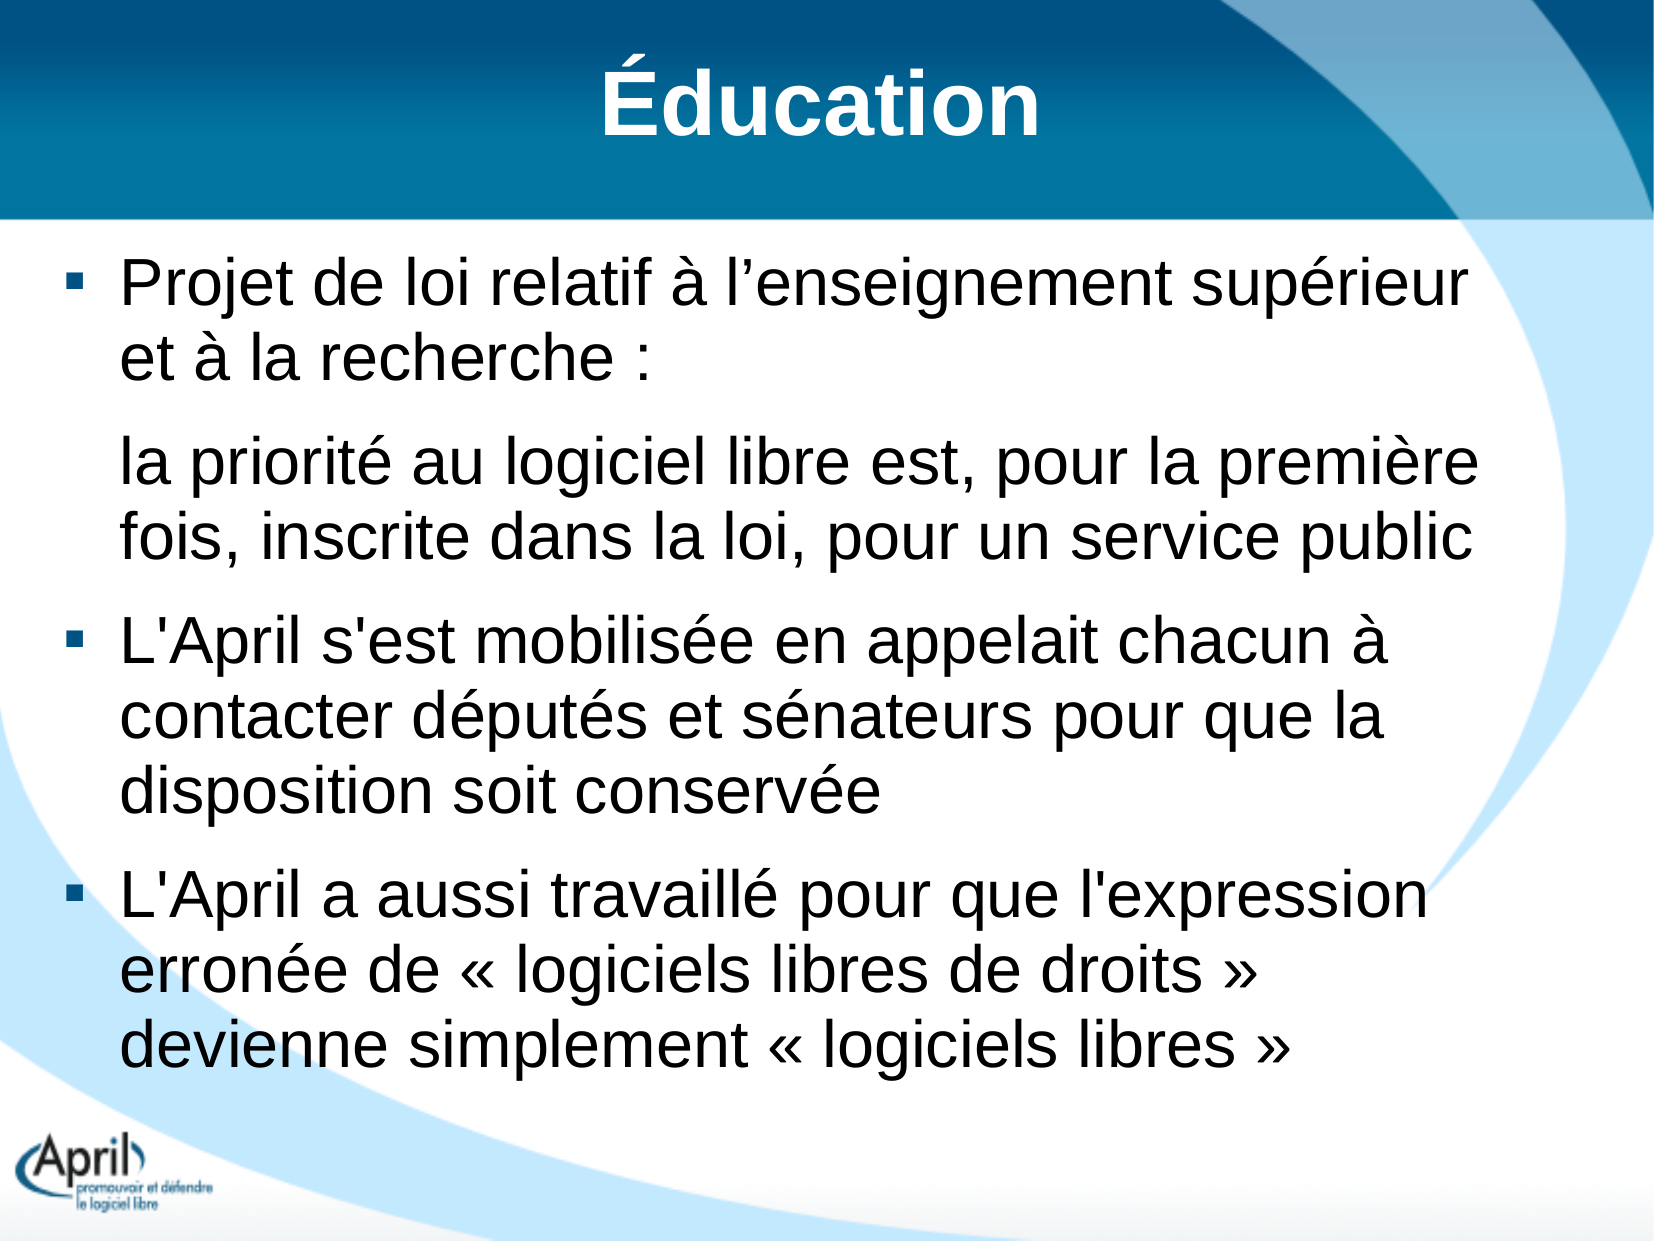

# Éducation
Projet de loi relatif à l’enseignement supérieur et à la recherche :
la priorité au logiciel libre est, pour la première fois, inscrite dans la loi, pour un service public
L'April s'est mobilisée en appelait chacun à contacter députés et sénateurs pour que la disposition soit conservée
L'April a aussi travaillé pour que l'expression erronée de « logiciels libres de droits » devienne simplement « logiciels libres »